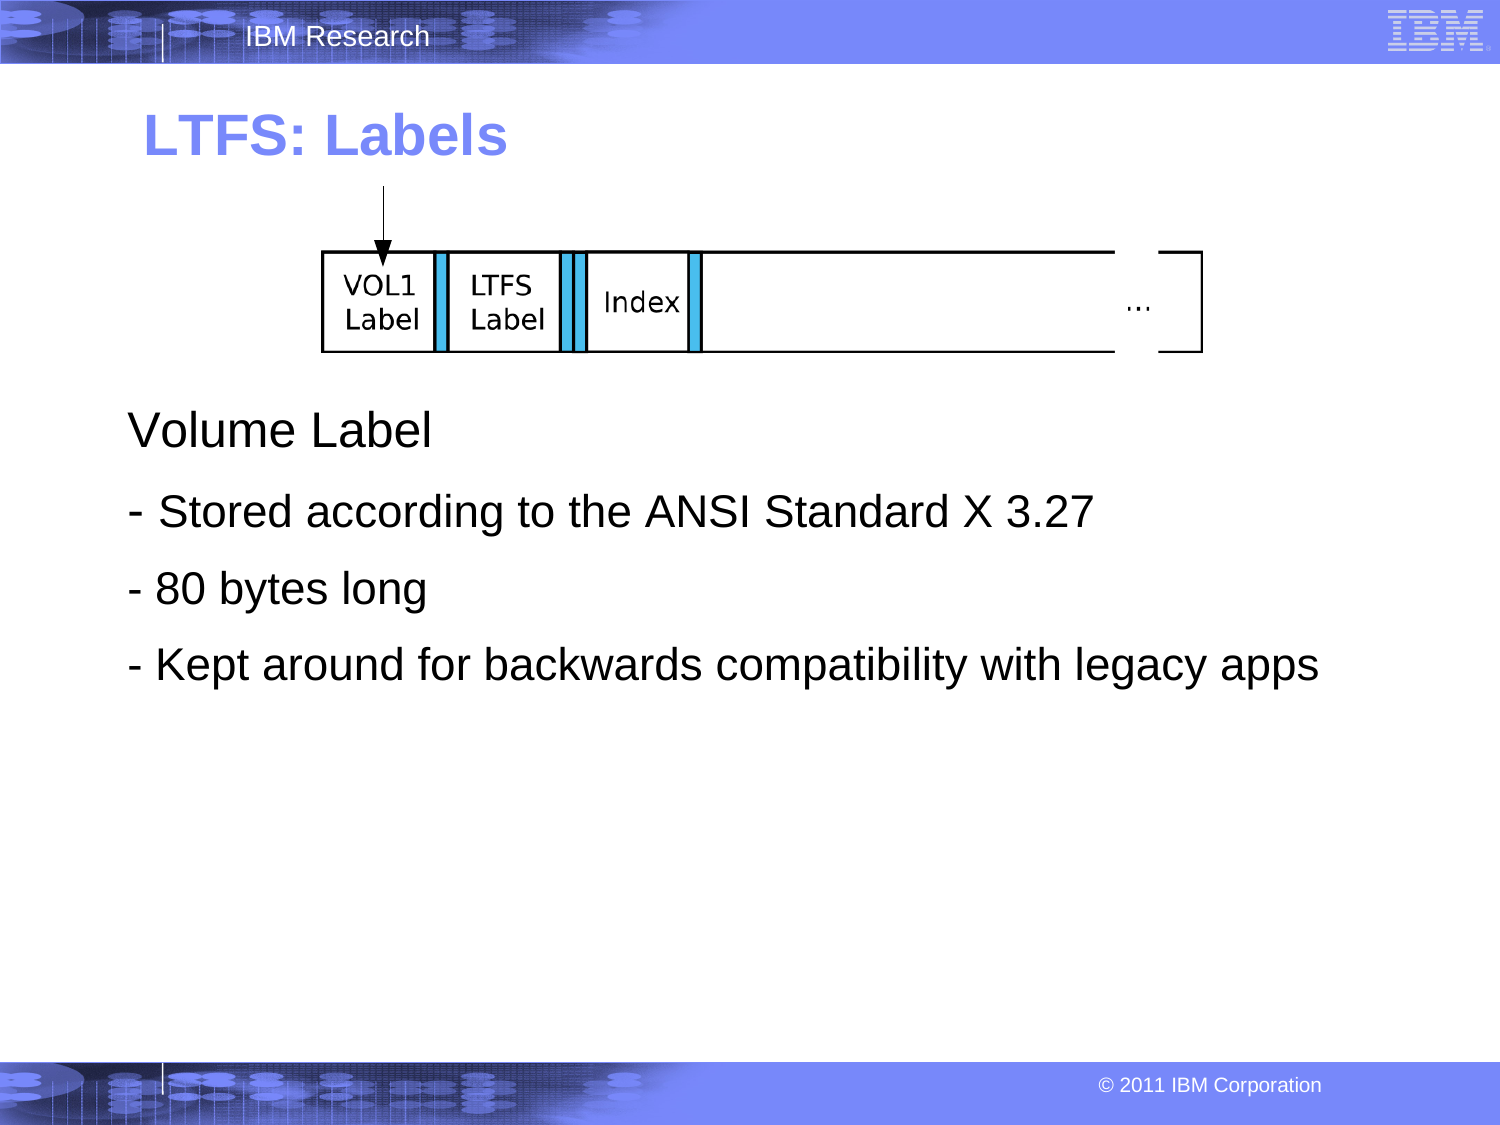

# LTFS: Labels
Volume Label
- Stored according to the ANSI Standard X 3.27
- 80 bytes long
- Kept around for backwards compatibility with legacy apps